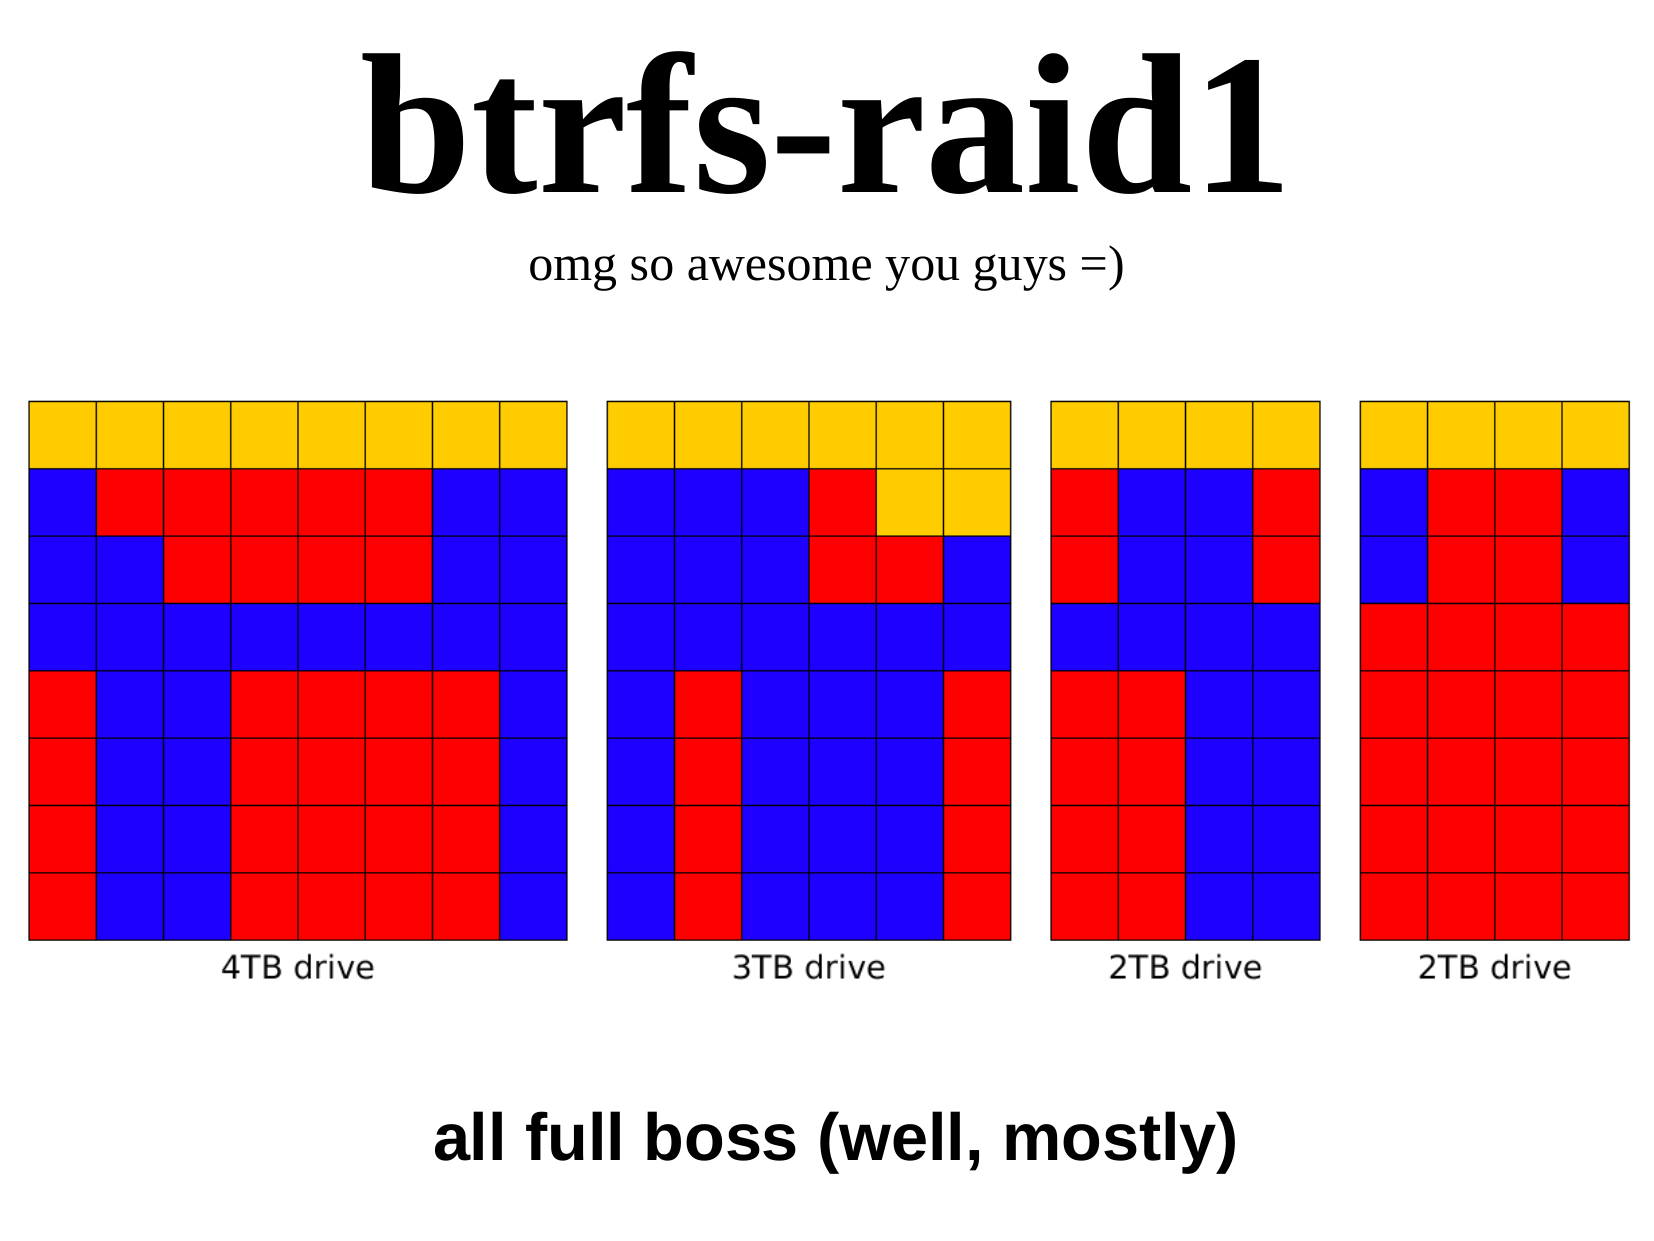

# btrfs-raid1 omg so awesome you guys =)
| all full boss (well, mostly) |
| --- |